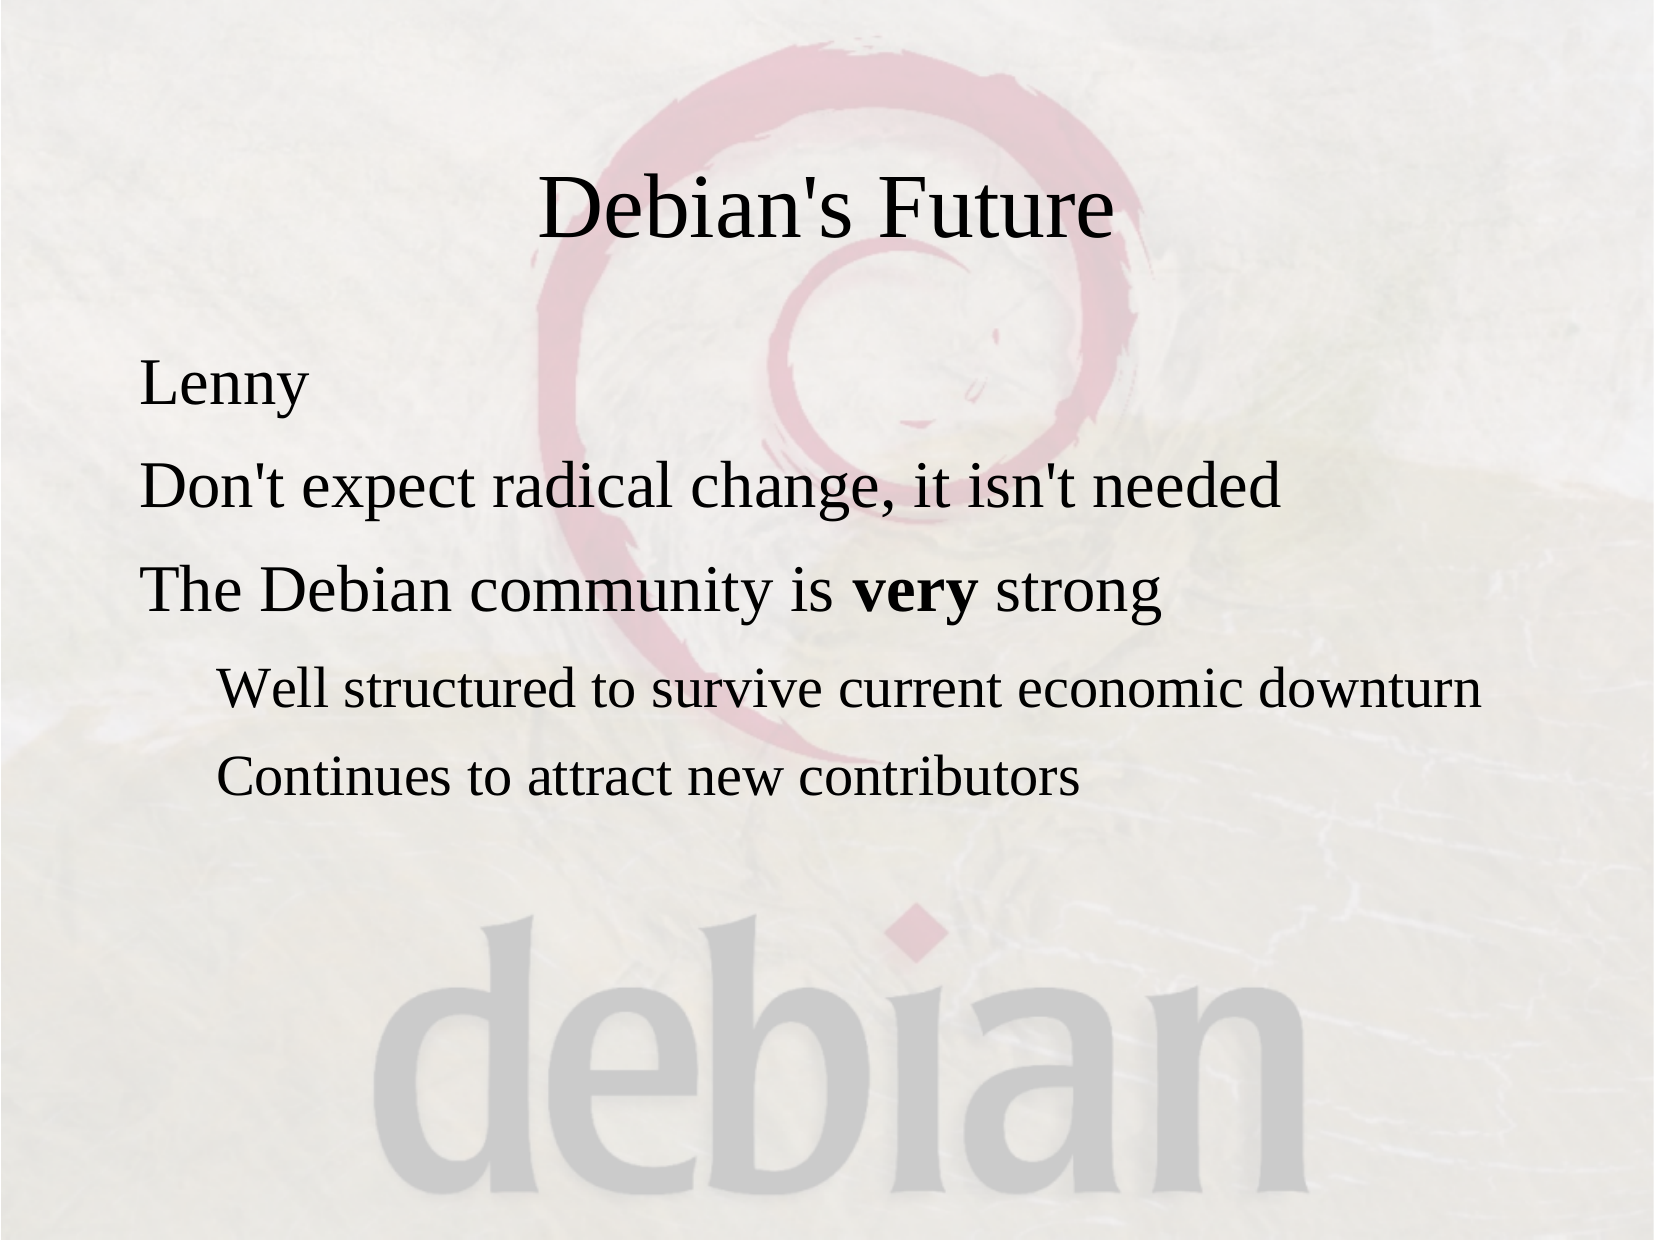

# Debian's Future
Lenny
Don't expect radical change, it isn't needed
The Debian community is very strong
Well structured to survive current economic downturn
Continues to attract new contributors